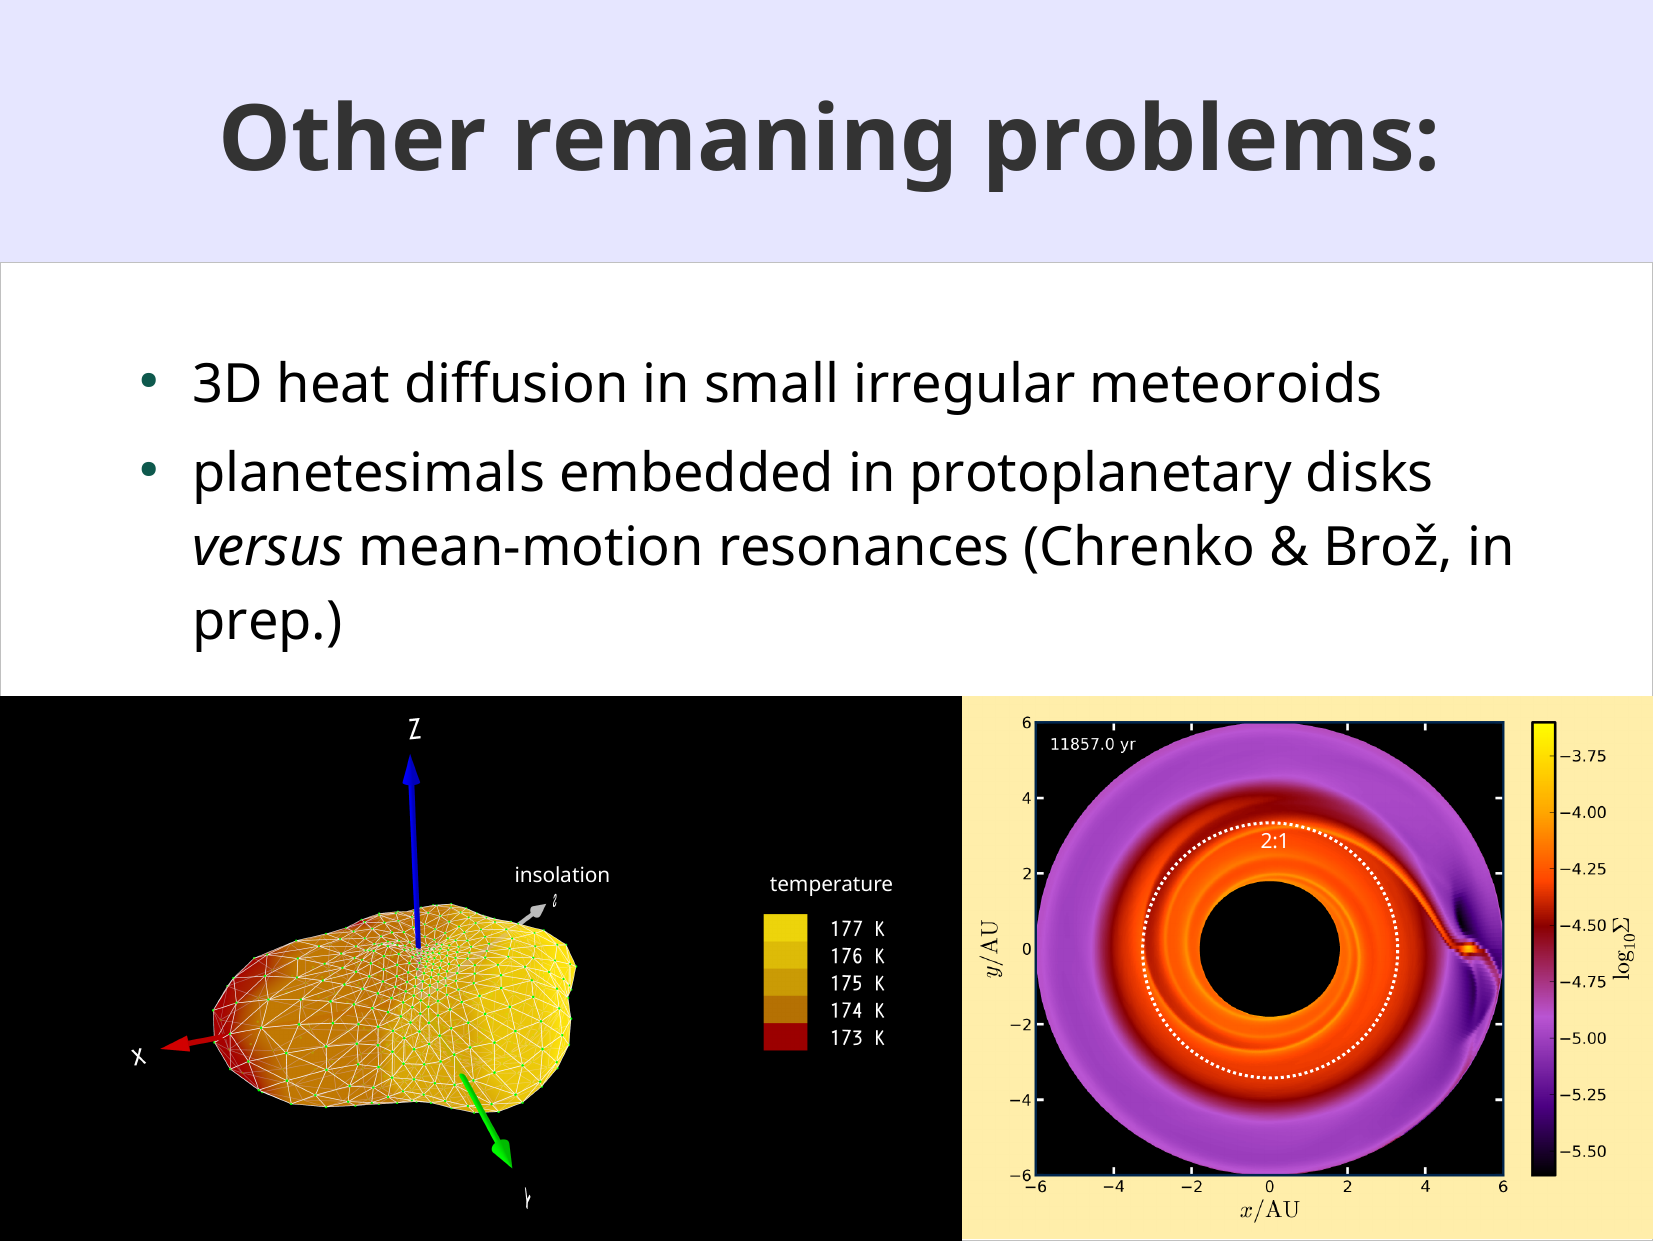

# Other remaning problems:
3D heat diffusion in small irregular meteoroids
planetesimals embedded in protoplanetary disks versus mean-motion resonances (Chrenko & Brož, in prep.)
2:1
insolation
temperature